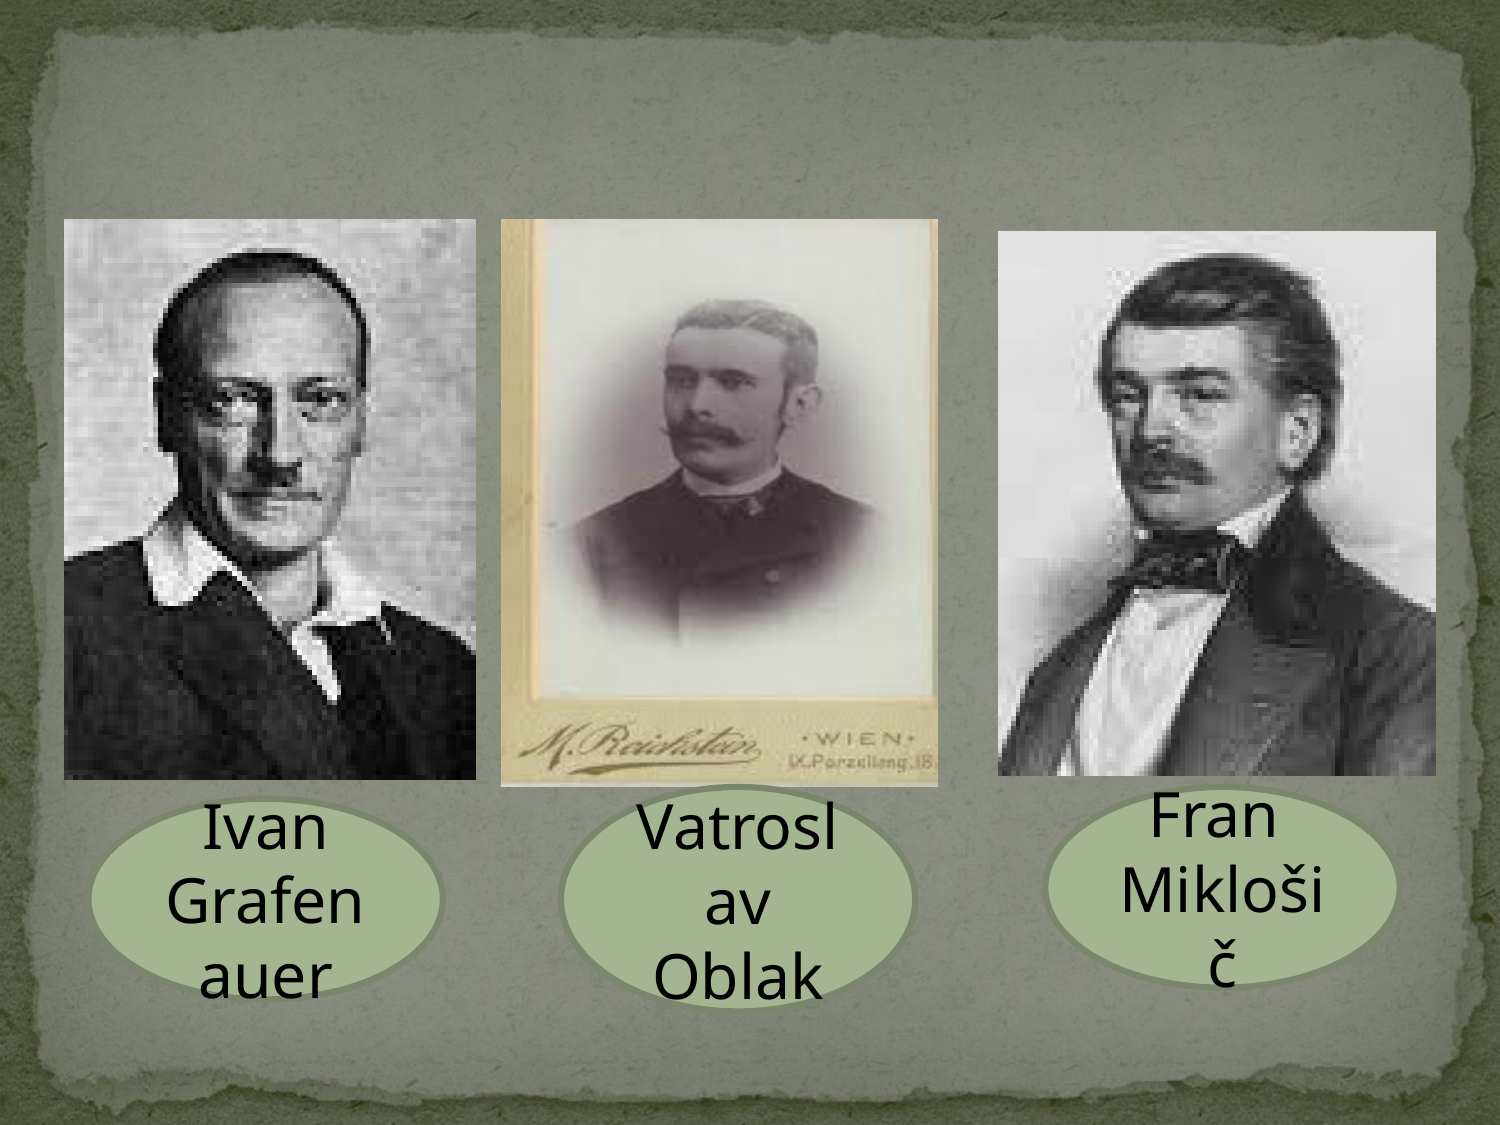

#
Vatroslav Oblak
Fran
Miklošič
Ivan Grafenauer